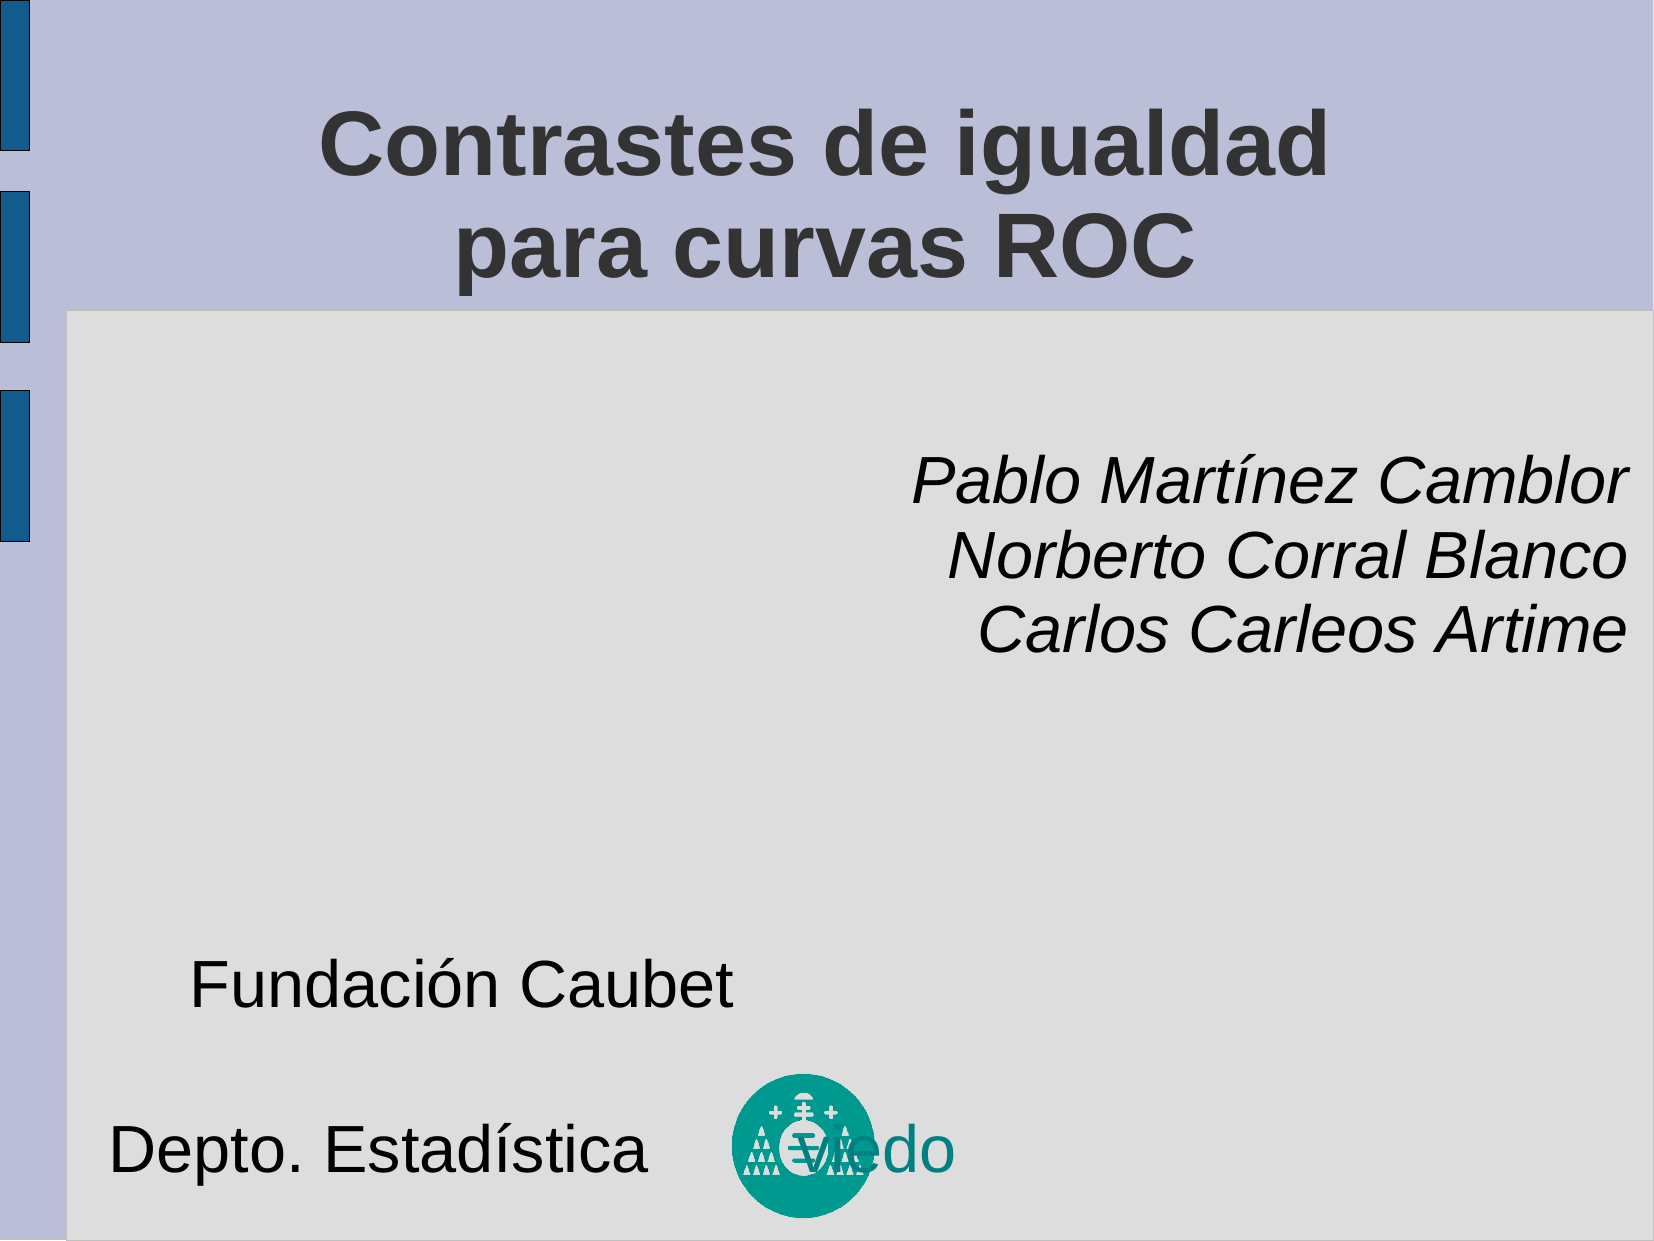

# Contrastes de igualdad para curvas ROC
Pablo Martínez Camblor
Norberto Corral Blanco
Carlos Carleos Artime
Fundación Caubet
Depto. Estadística viedo